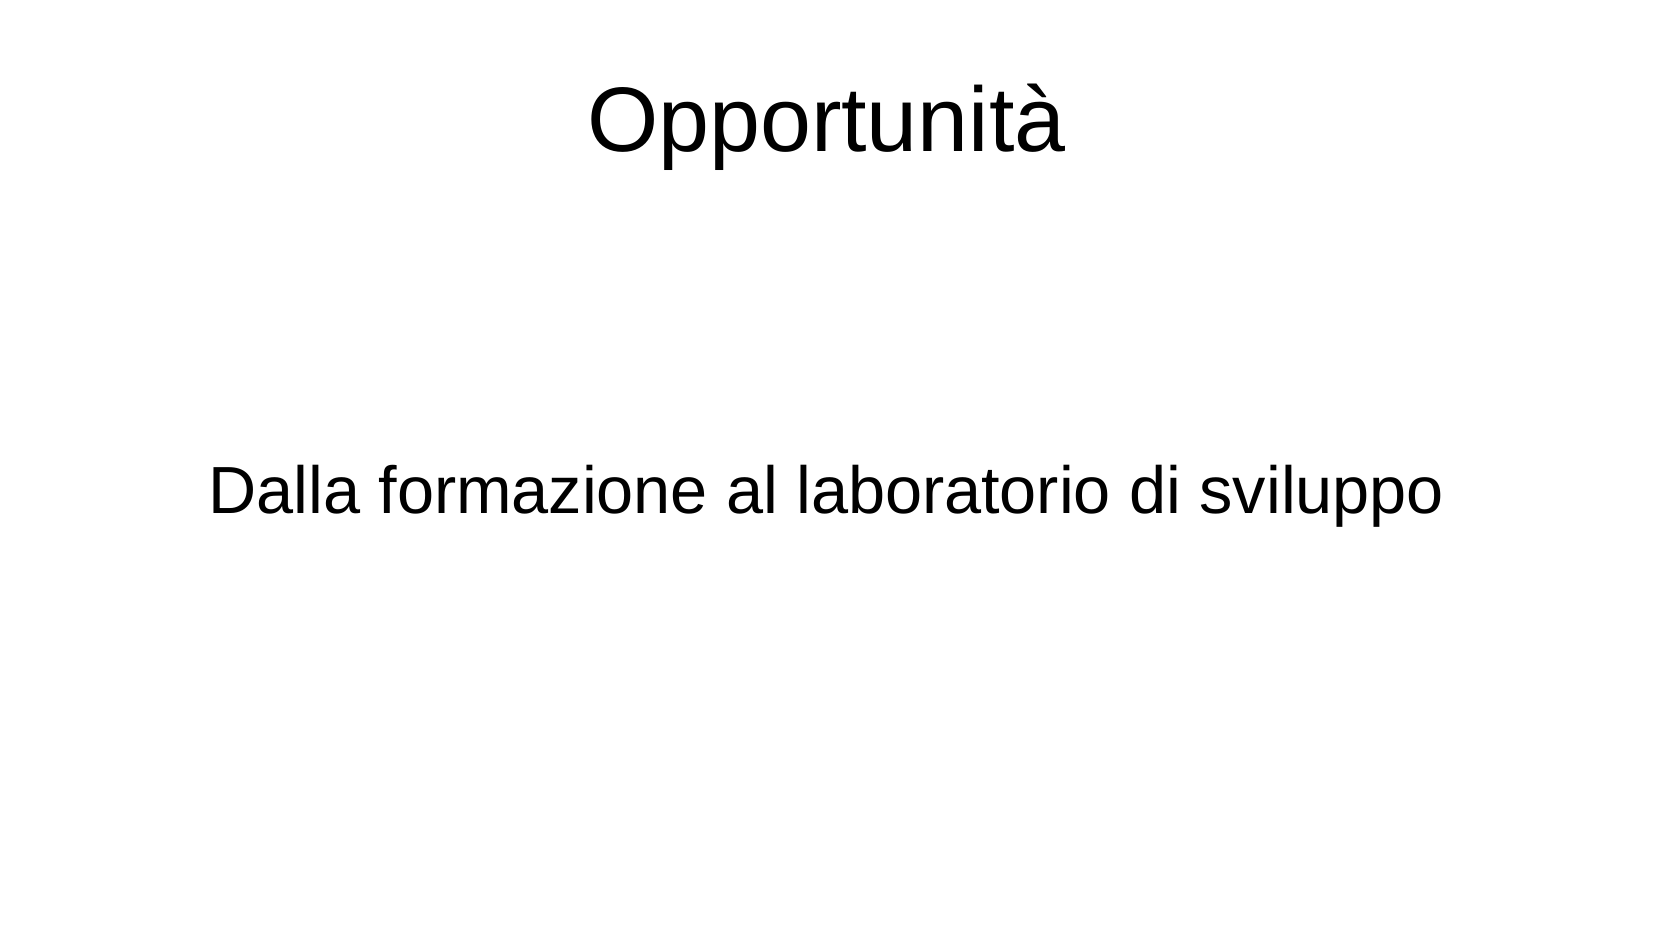

# Opportunità
Dalla formazione al laboratorio di sviluppo